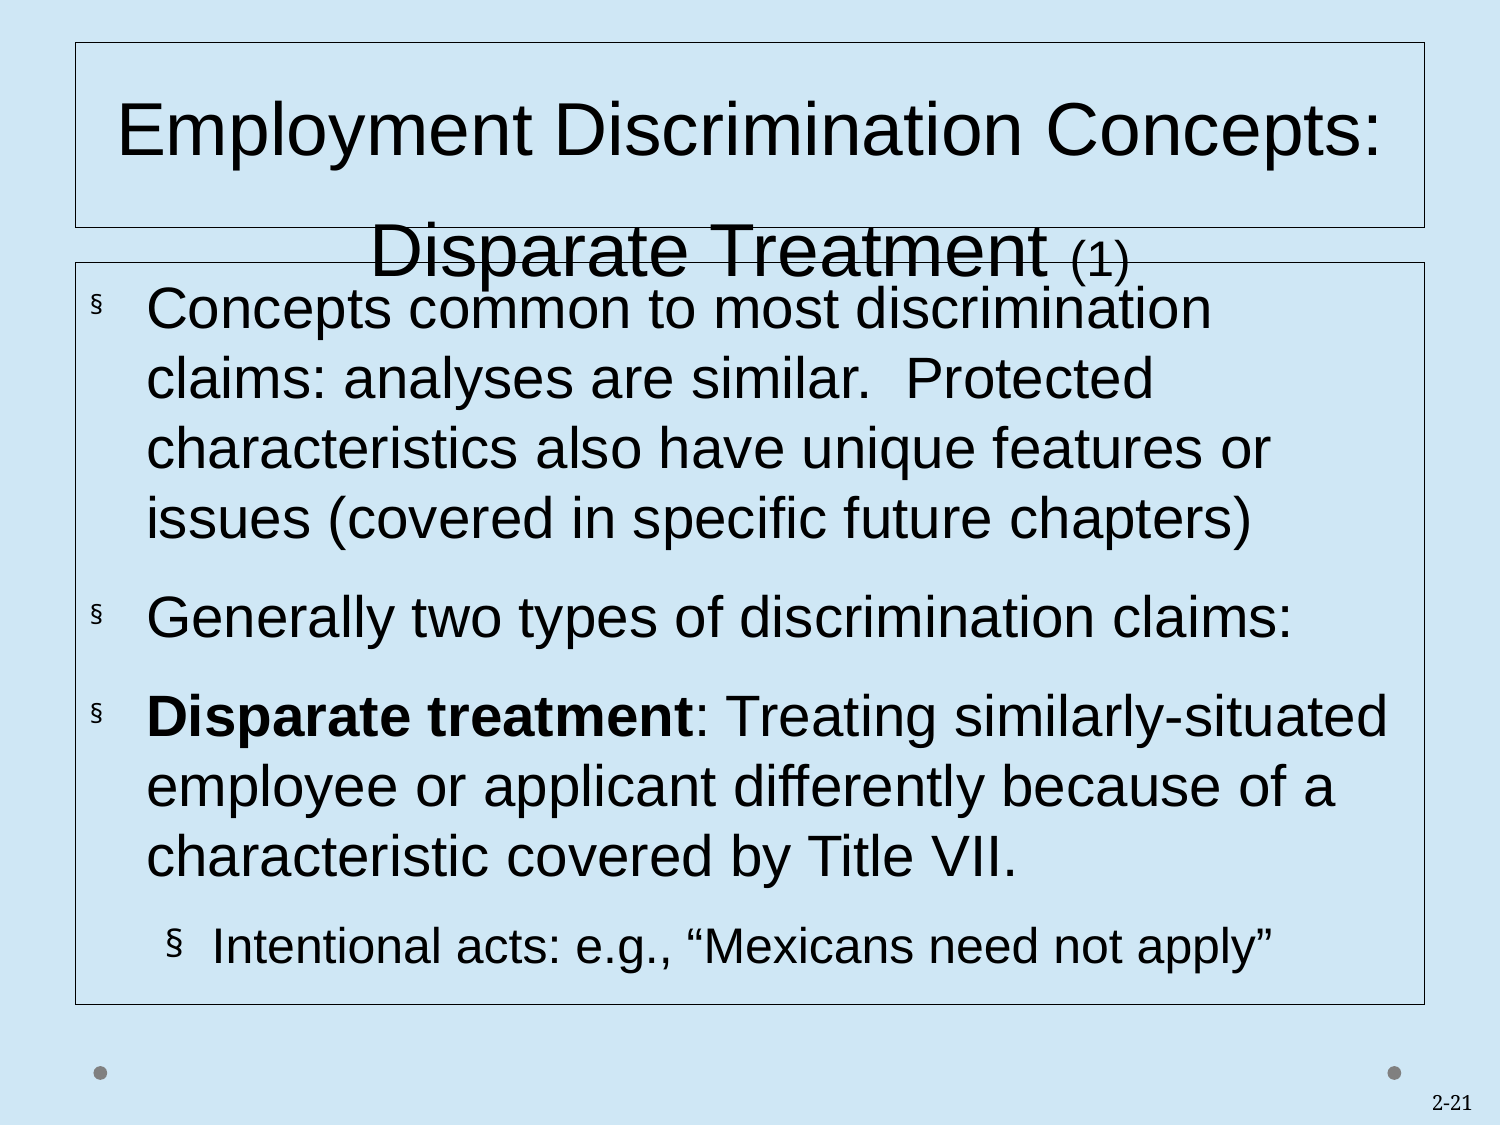

Employment Discrimination Concepts: Disparate Treatment (1)
# Concepts common to most discrimination claims: analyses are similar. Protected characteristics also have unique features or issues (covered in specific future chapters)
Generally two types of discrimination claims:
Disparate treatment: Treating similarly-situated employee or applicant differently because of a characteristic covered by Title VII.
Intentional acts: e.g., “Mexicans need not apply”